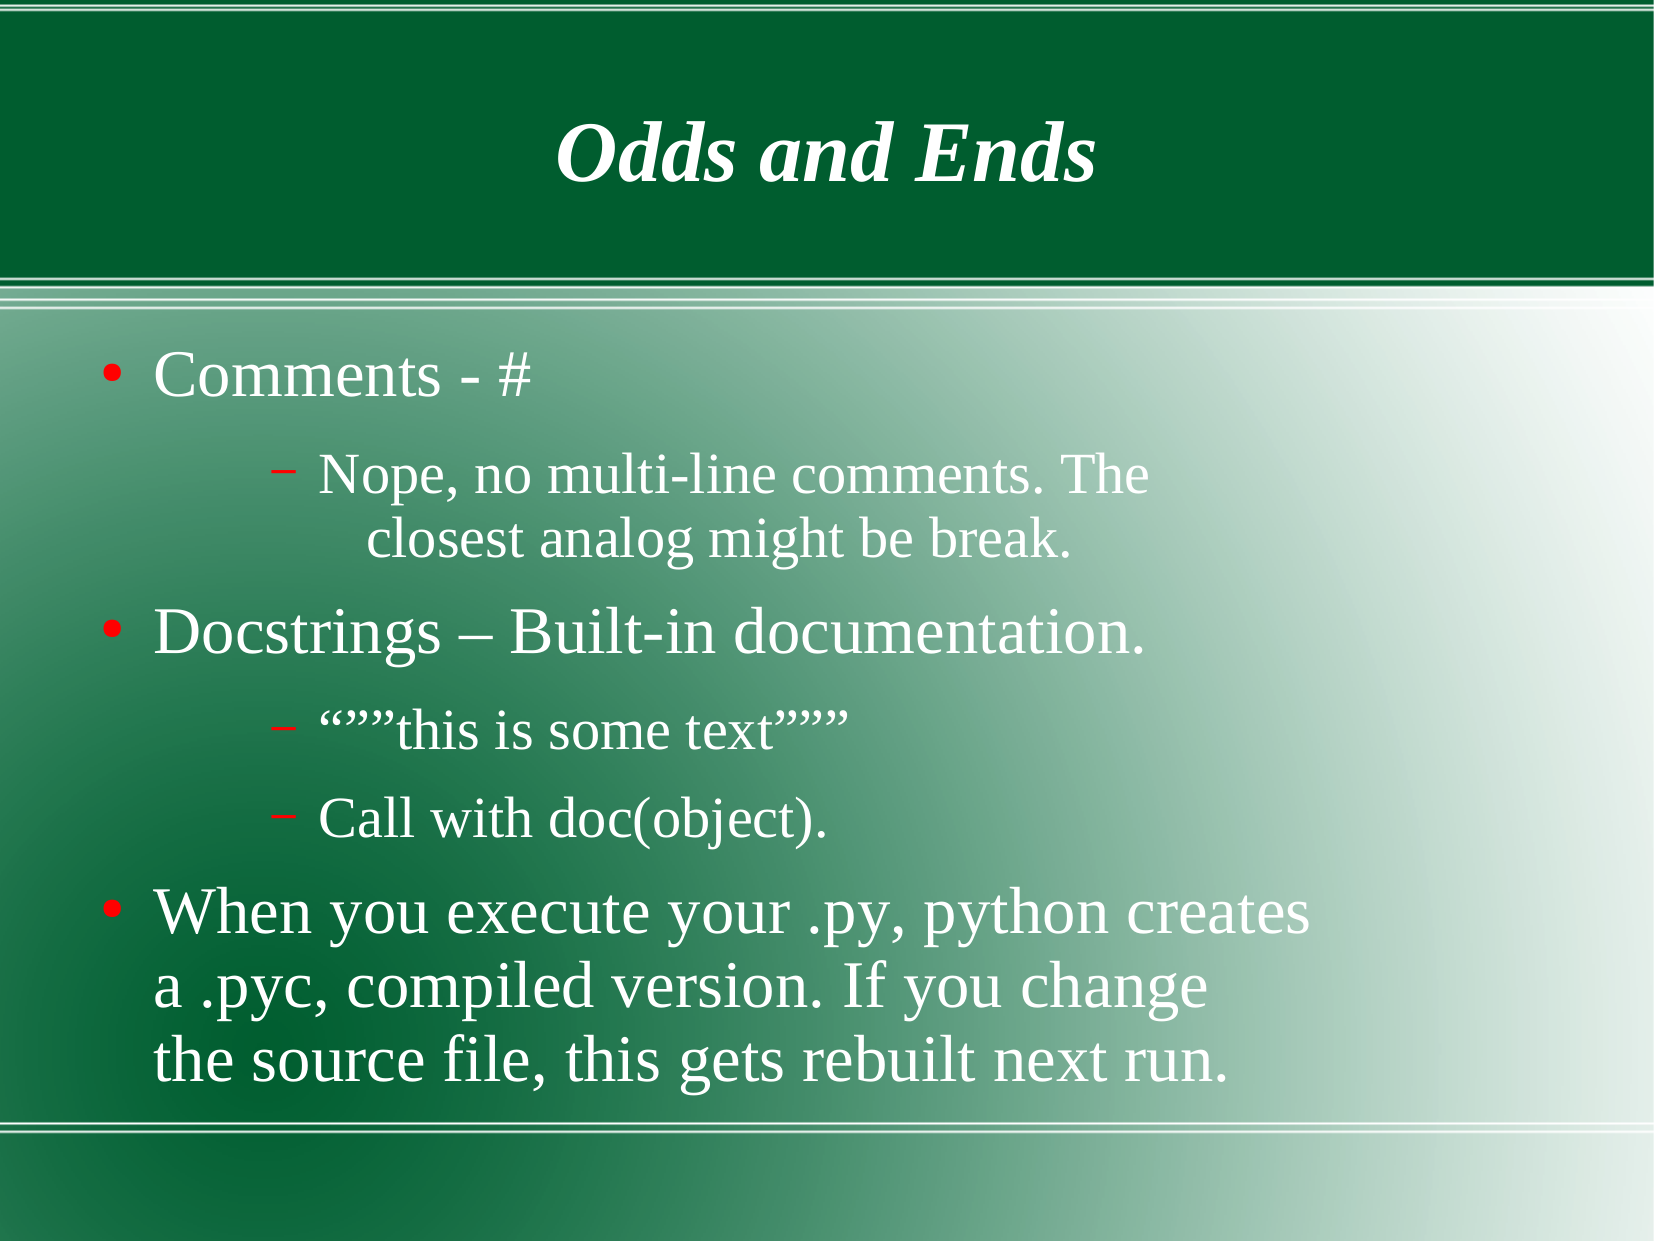

# Odds and Ends
Comments - #
Nope, no multi-line comments. The
closest analog might be break.
Docstrings – Built-in documentation.
“””this is some text”””
Call with doc(object).
When you execute your .py, python creates
a .pyc, compiled version. If you change
the source file, this gets rebuilt next run.